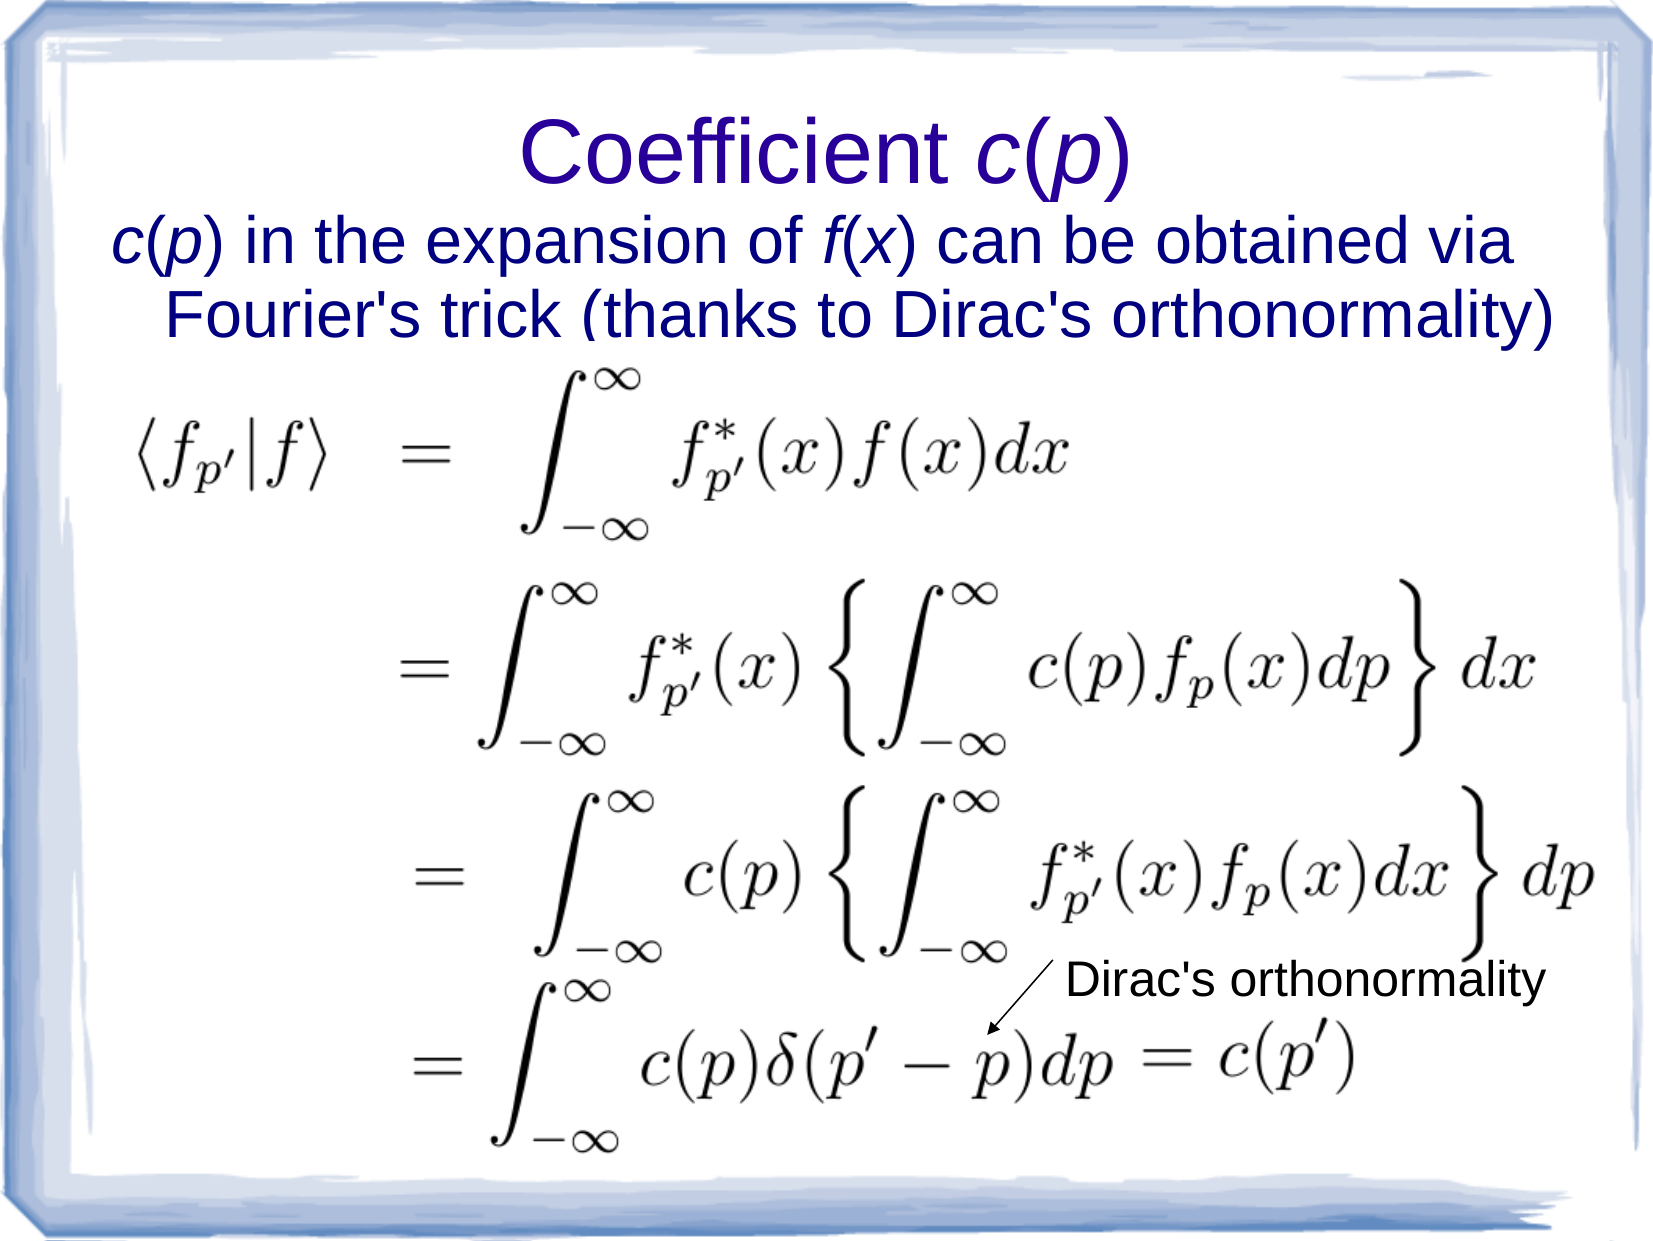

# Coefficient c(p)
c(p) in the expansion of f(x) can be obtained via Fourier's trick (thanks to Dirac's orthonormality)
Dirac's orthonormality